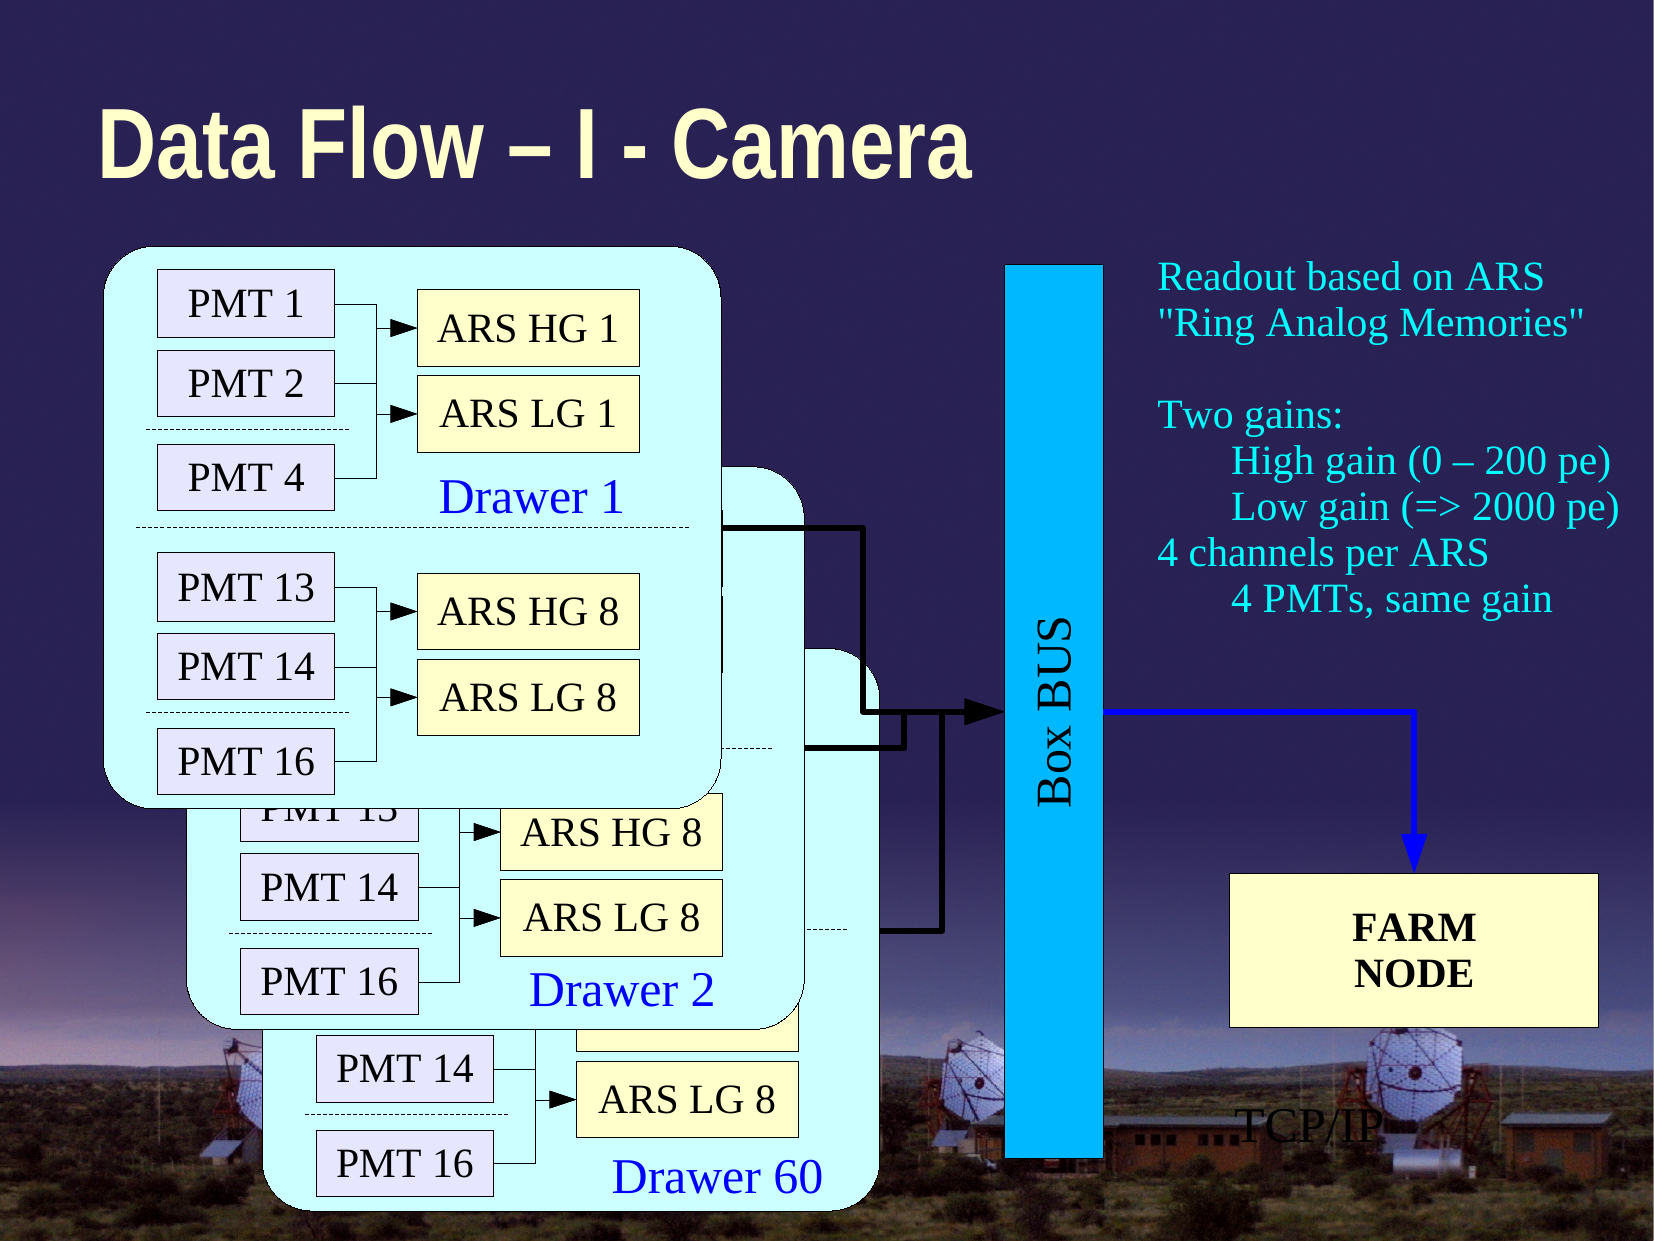

# Data Flow – I - Camera
Readout based on ARS
"Ring Analog Memories"
Two gains:
	High gain (0 – 200 pe)
	Low gain (=> 2000 pe)
4 channels per ARS
	4 PMTs, same gain
PMT 1
ARS HG 1
PMT 2
ARS LG 1
PMT 4
Drawer 1
PMT 13
ARS HG 8
PMT 14
ARS LG 8
PMT 16
PMT 1
ARS HG 1
PMT 2
ARS LG 1
PMT 4
PMT 13
ARS HG 8
PMT 14
ARS LG 8
PMT 16
Drawer 2
PMT 1
ARS HG 1
PMT 2
ARS LG 1
PMT 4
PMT 13
ARS HG 8
PMT 14
ARS LG 8
PMT 16
Drawer 60
Box BUS
FARM
NODE
TCP/IP